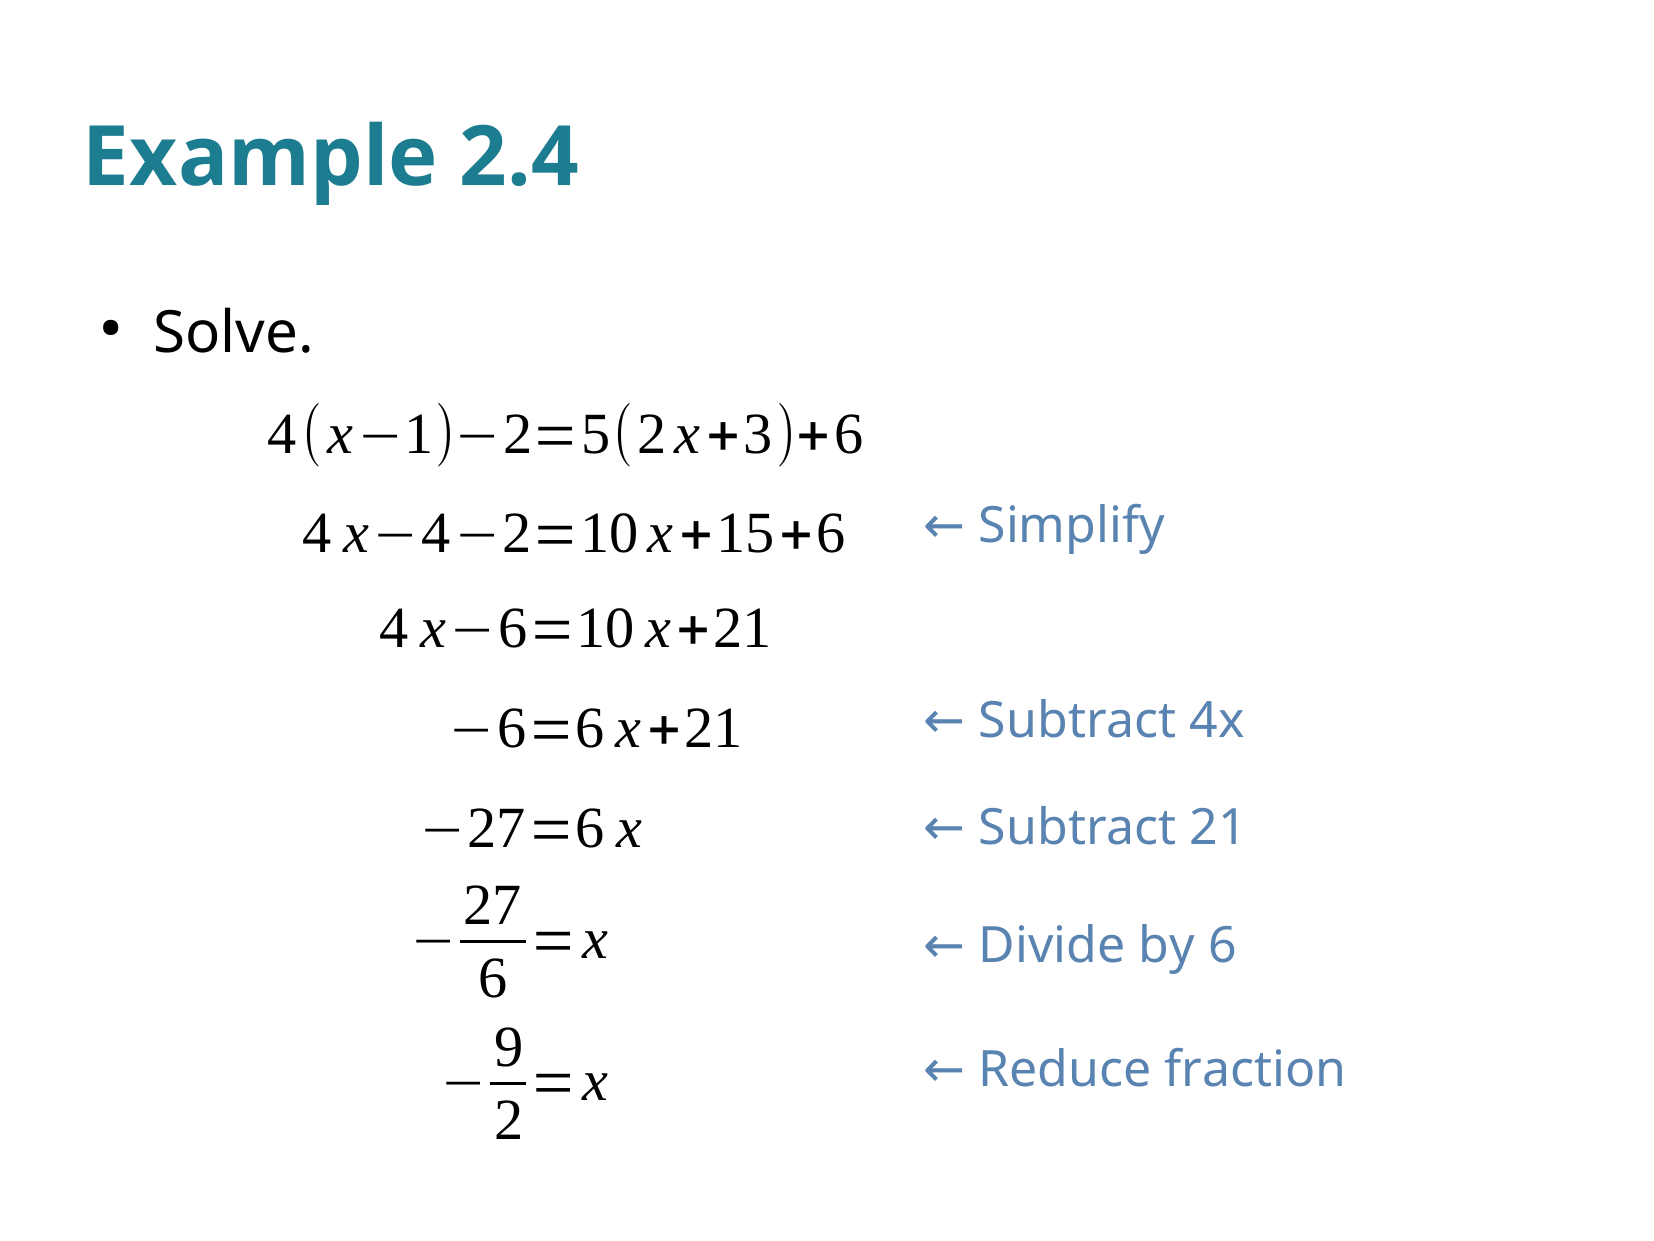

# Example 2.4
Solve.
← Simplify
← Subtract 4x
← Subtract 21
← Divide by 6
← Reduce fraction